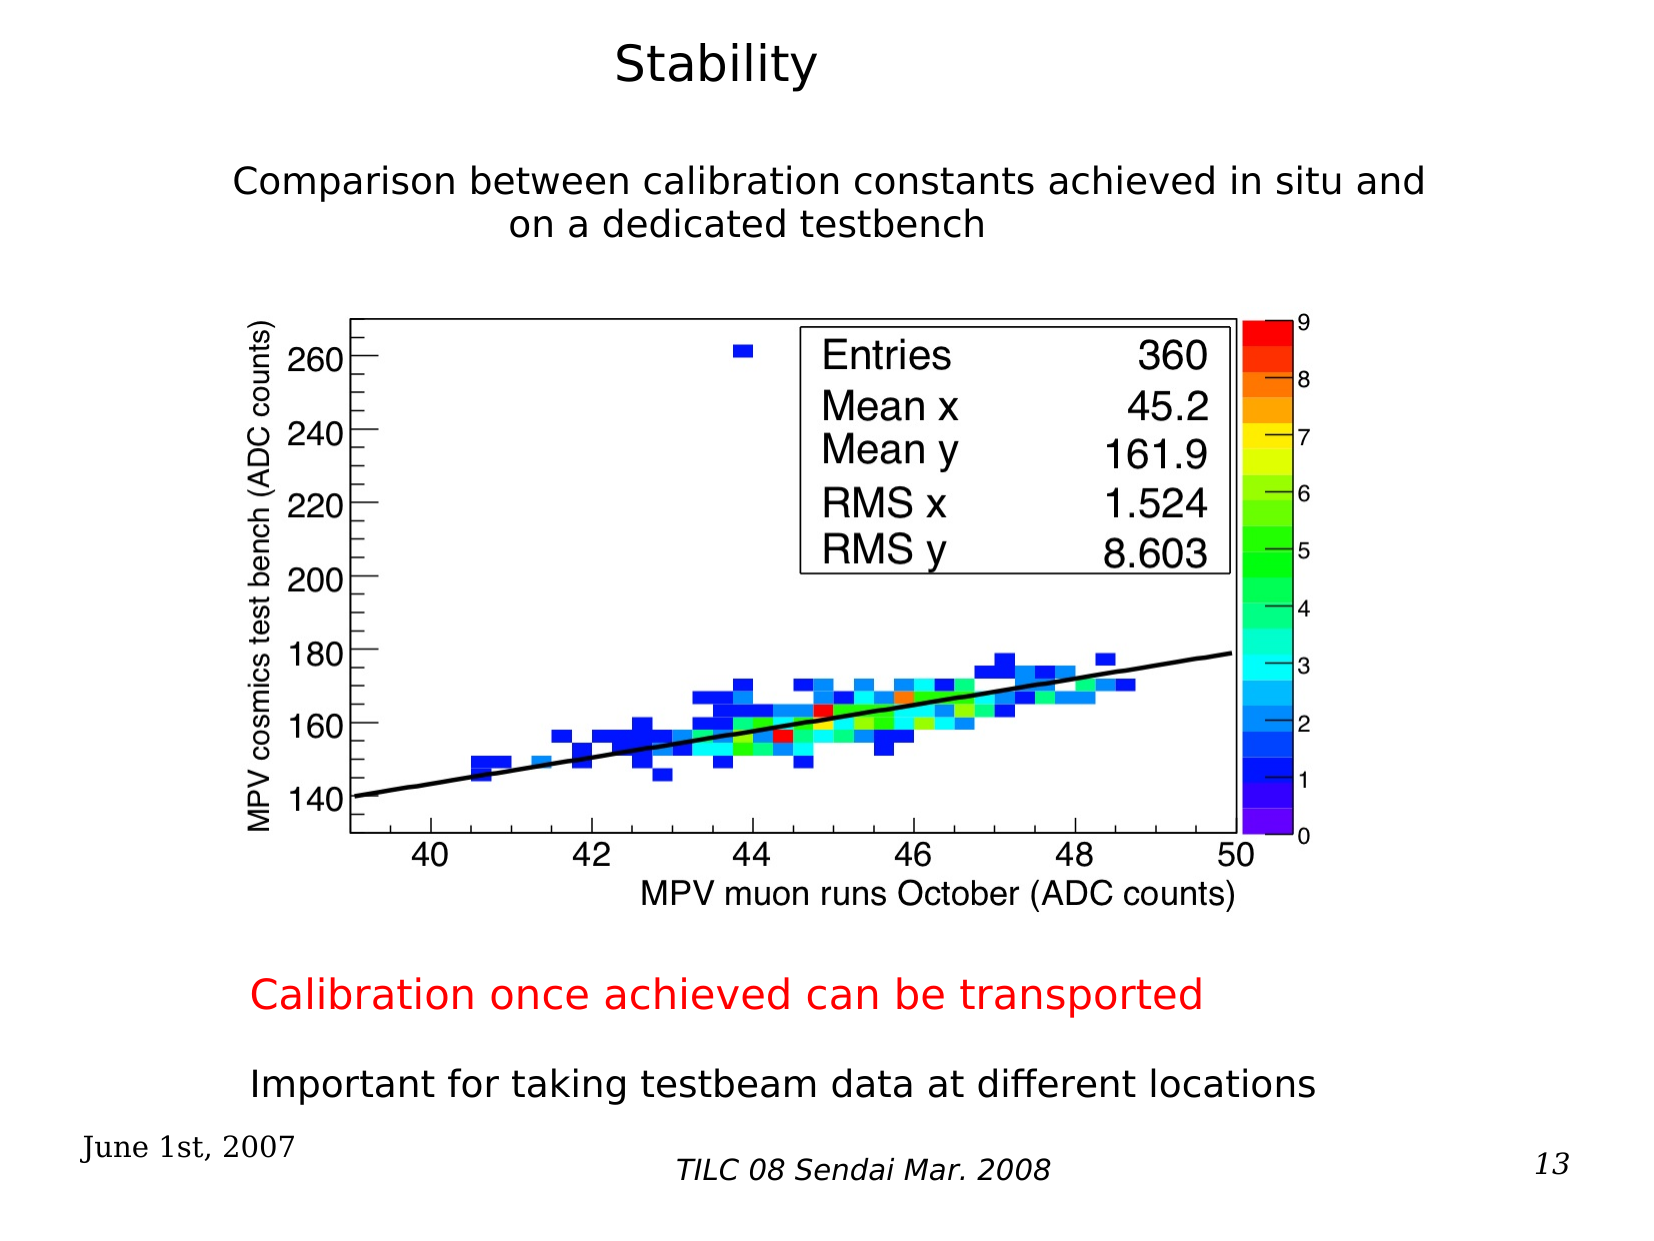

Stability
Comparison between calibration constants achieved in situ and
 on a dedicated testbench
Calibration once achieved can be transported
Important for taking testbeam data at different locations
June 1st, 2007
13
LCWS 2007 ----- Hamburg ----- A.-M. Magnan (IC London)